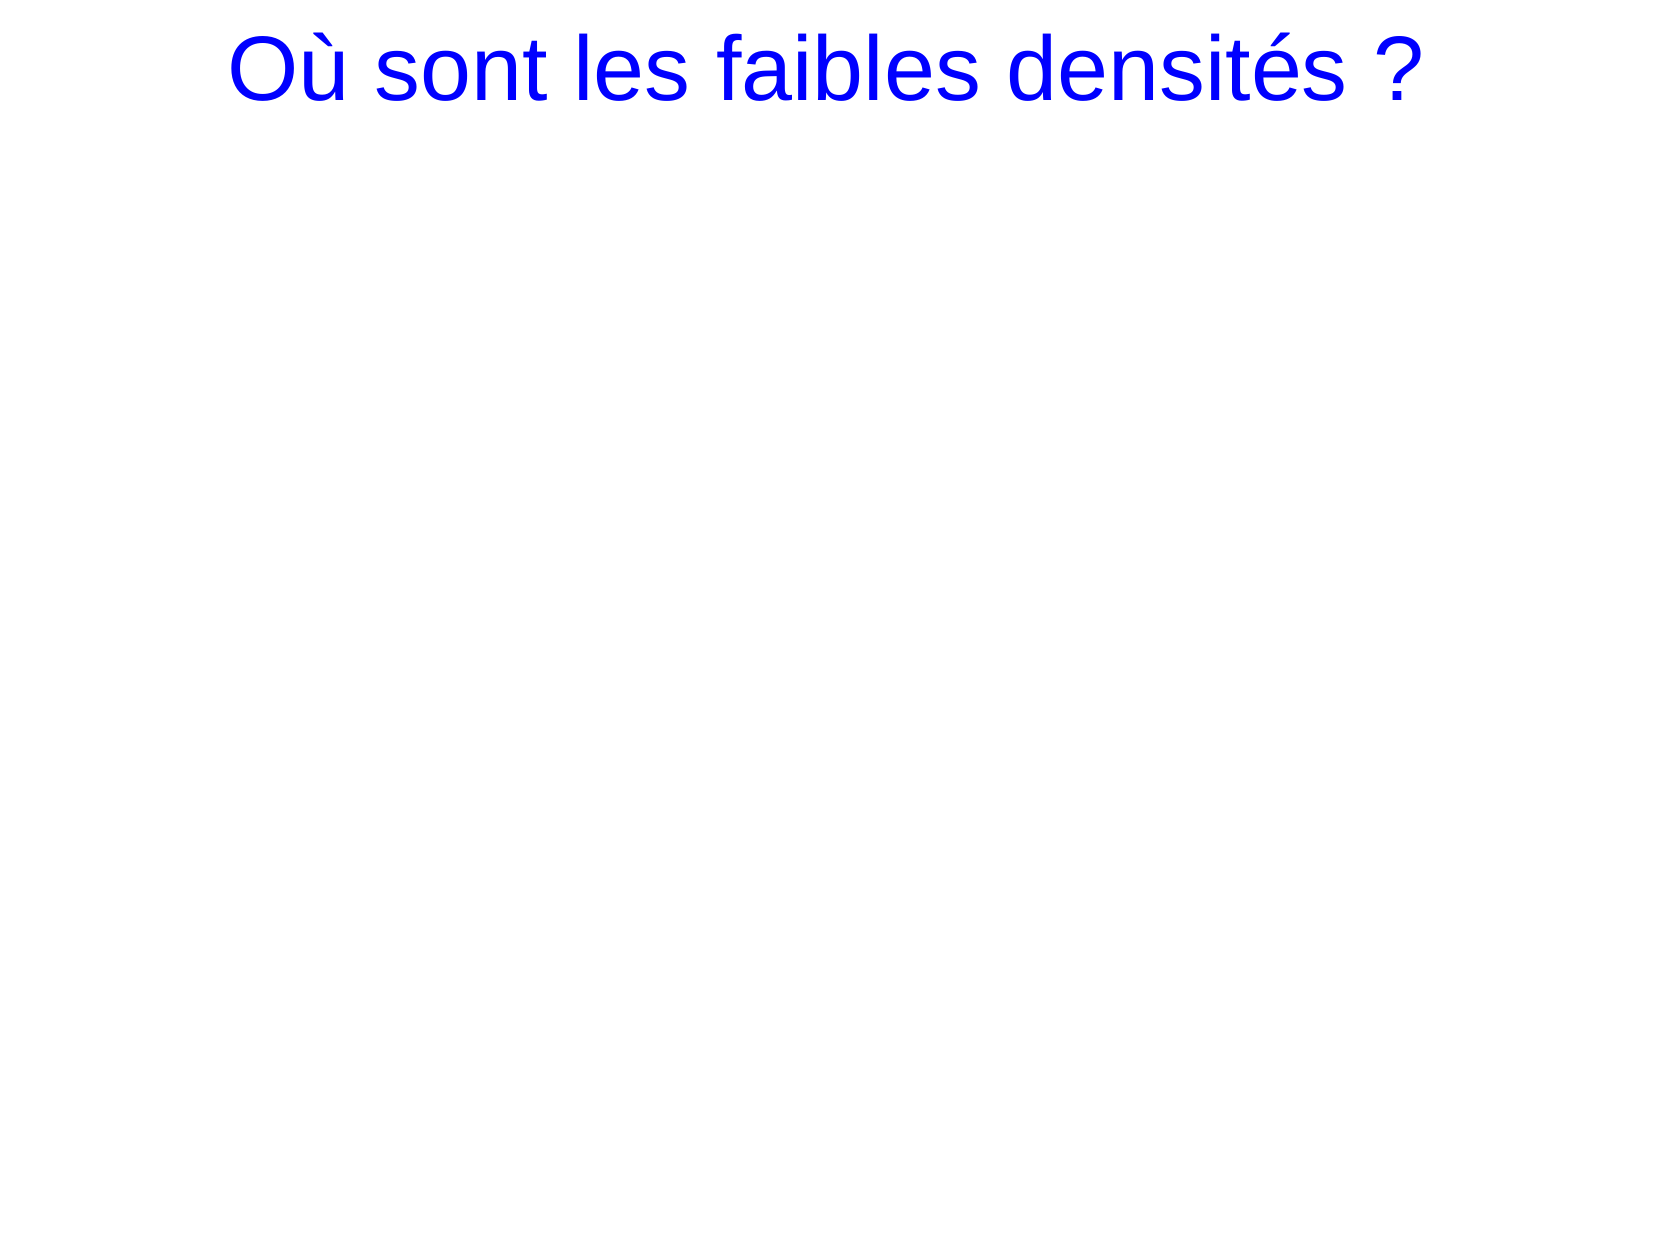

# Où sont les faibles densités ?